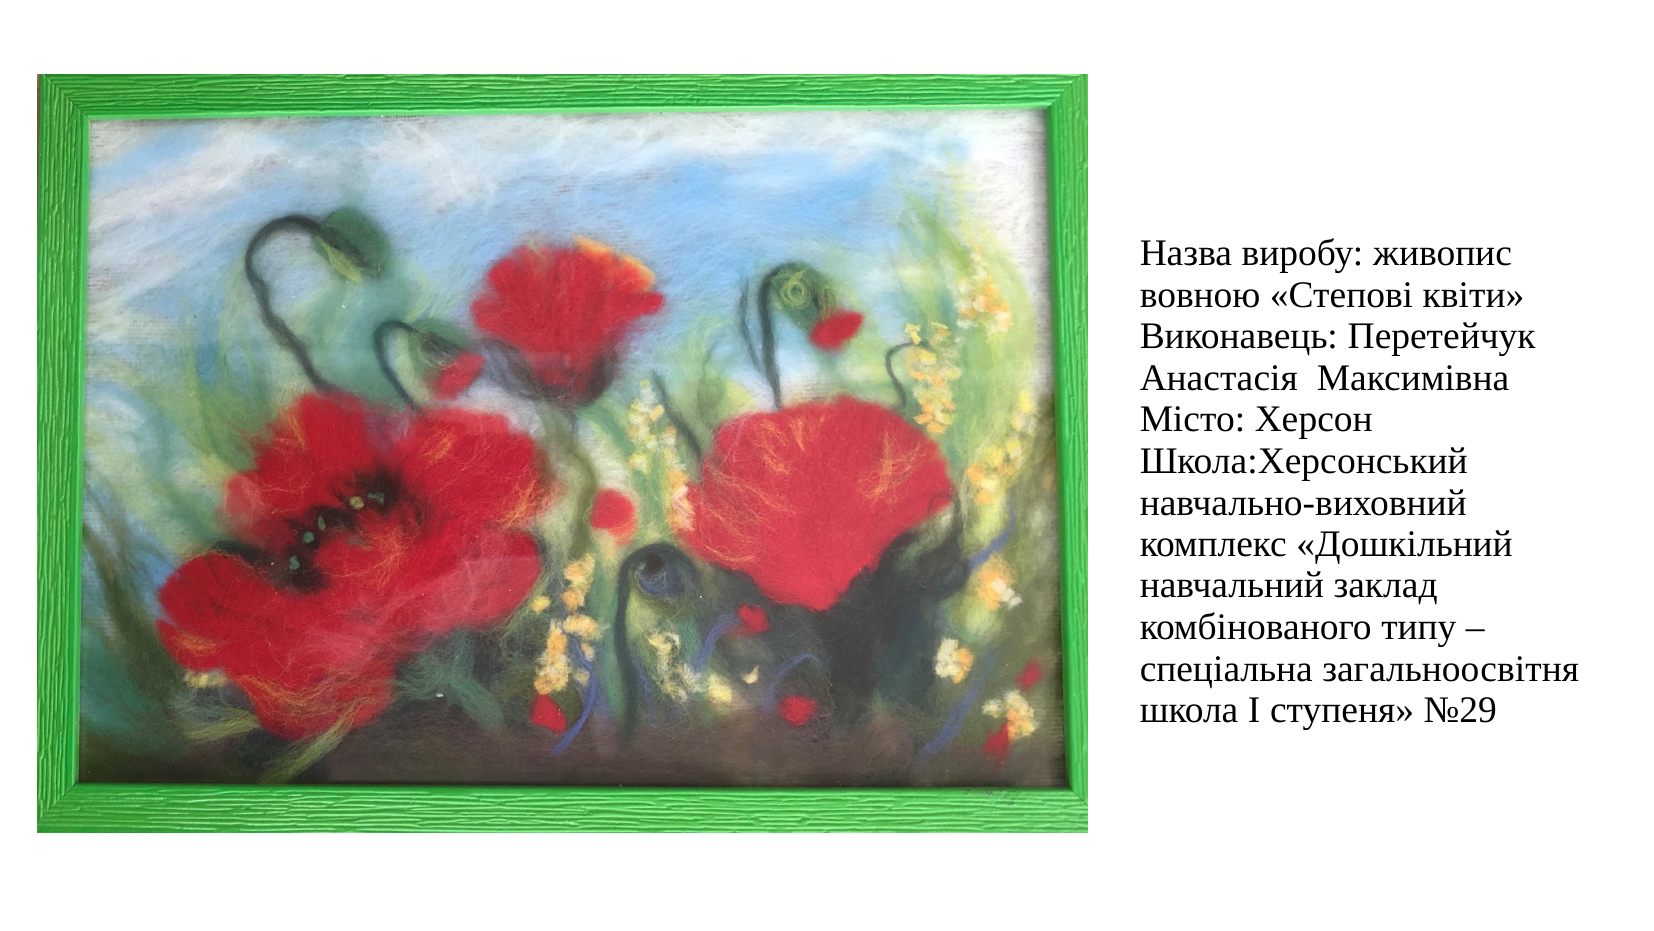

Назва виробу: живопис вовною «Степові квіти»
Виконавець: Перетейчук Анастасія Максимівна
Місто: Херсон
Школа:Херсонський навчально-виховний комплекс «Дошкільний навчальний заклад комбінованого типу – спеціальна загальноосвітня школа І ступеня» №29